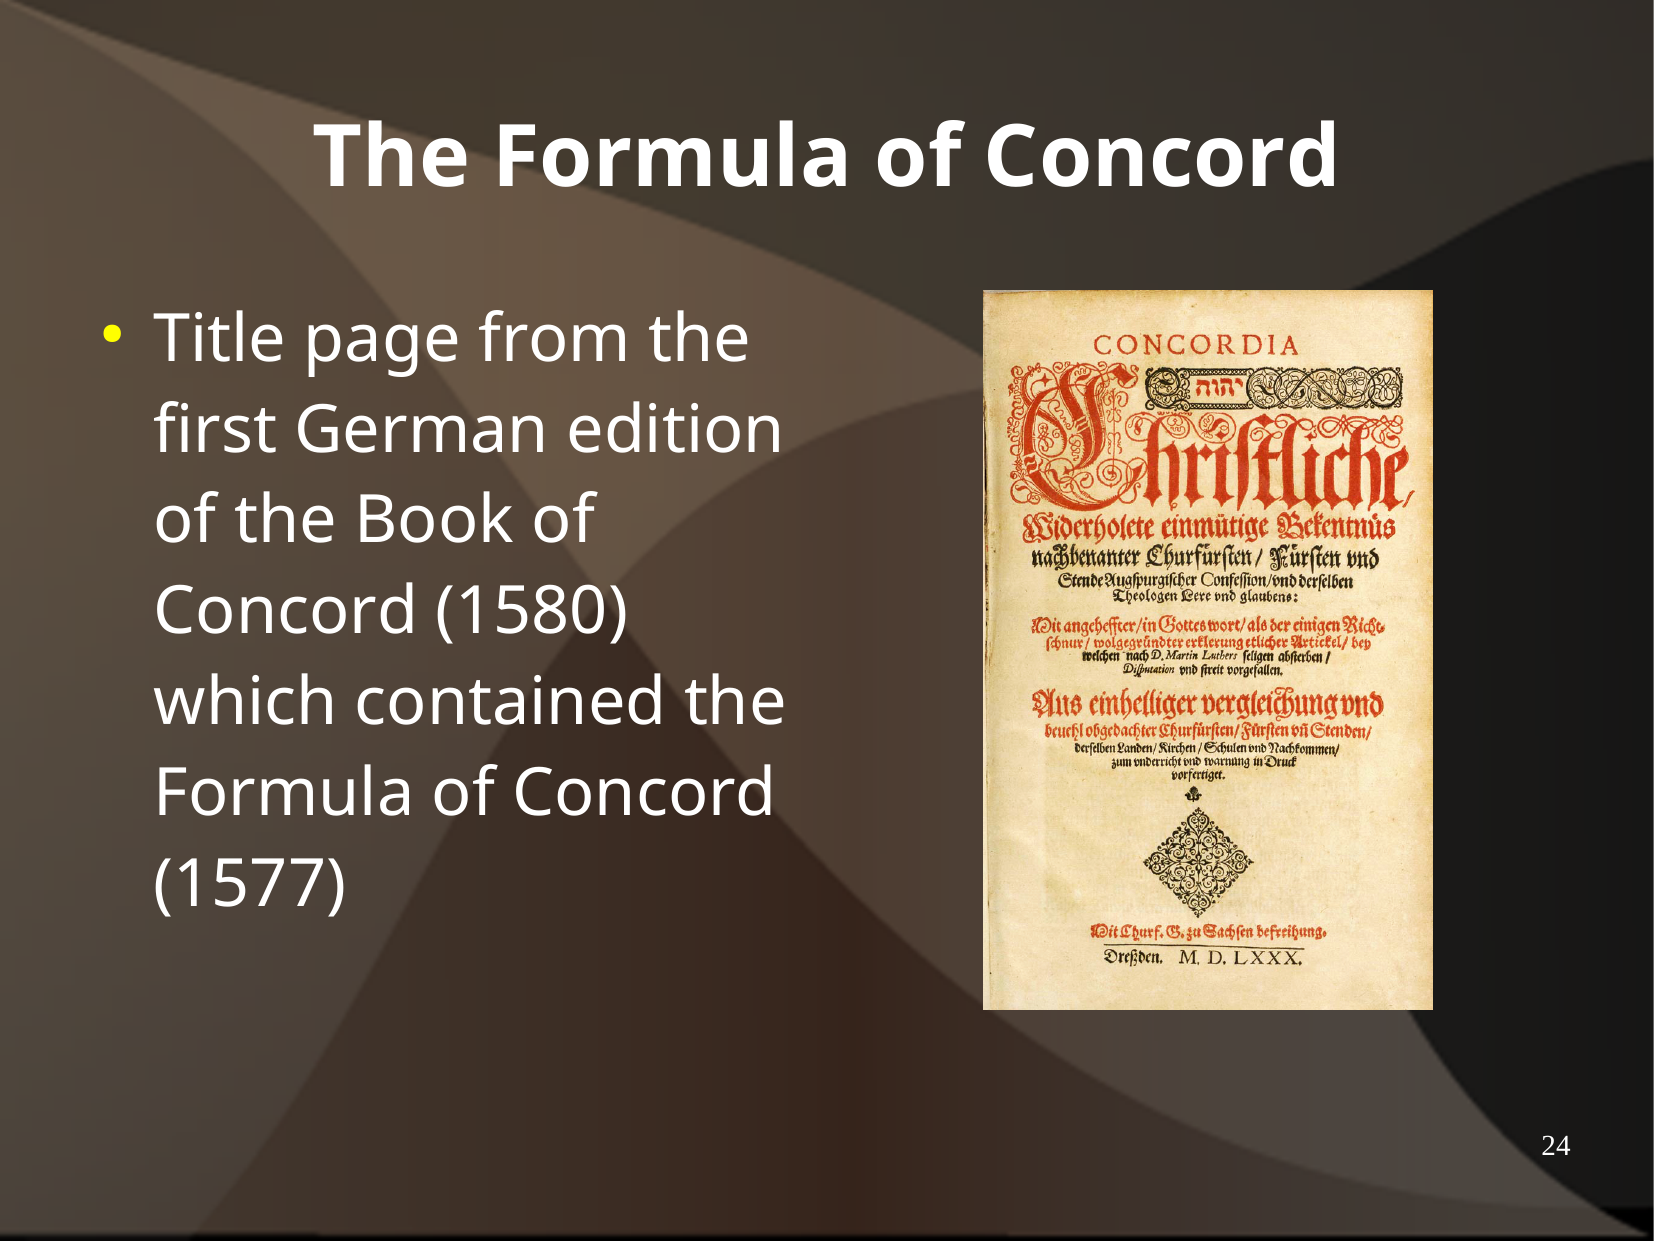

# The Formula of Concord
Title page from the first German edition of the Book of Concord (1580) which contained the Formula of Concord (1577)
24